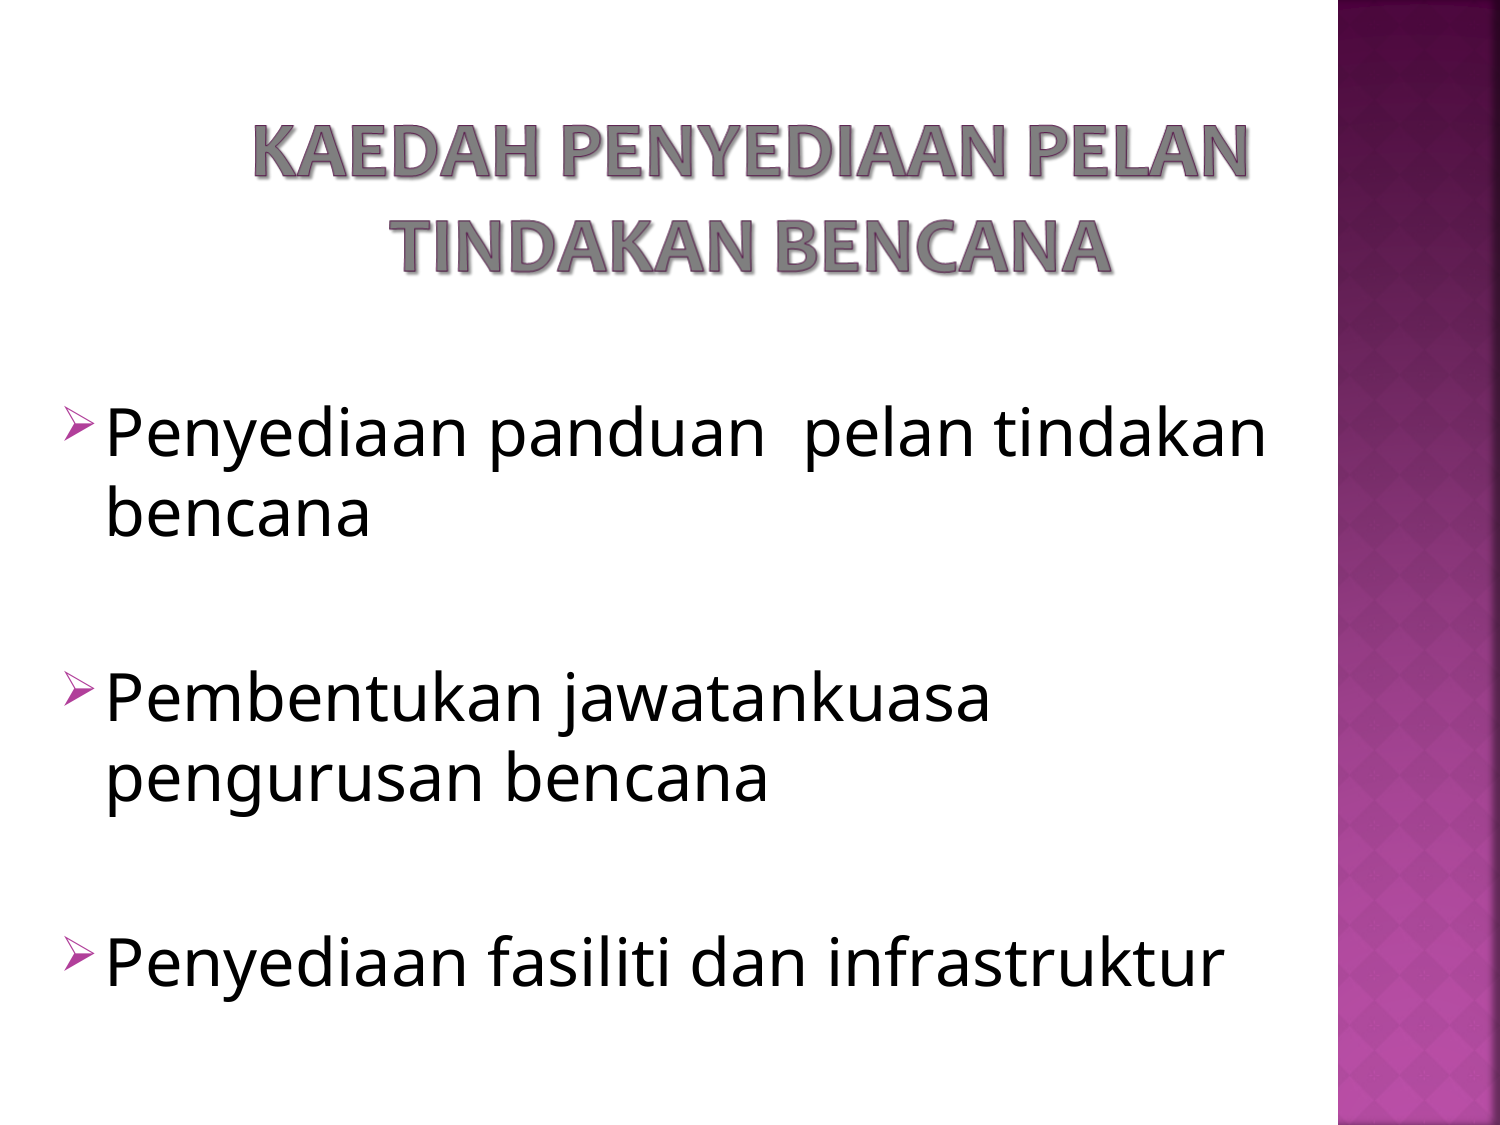

# Penyediaan panduan pelan tindakan bencana
Pembentukan jawatankuasa pengurusan bencana
Penyediaan fasiliti dan infrastruktur